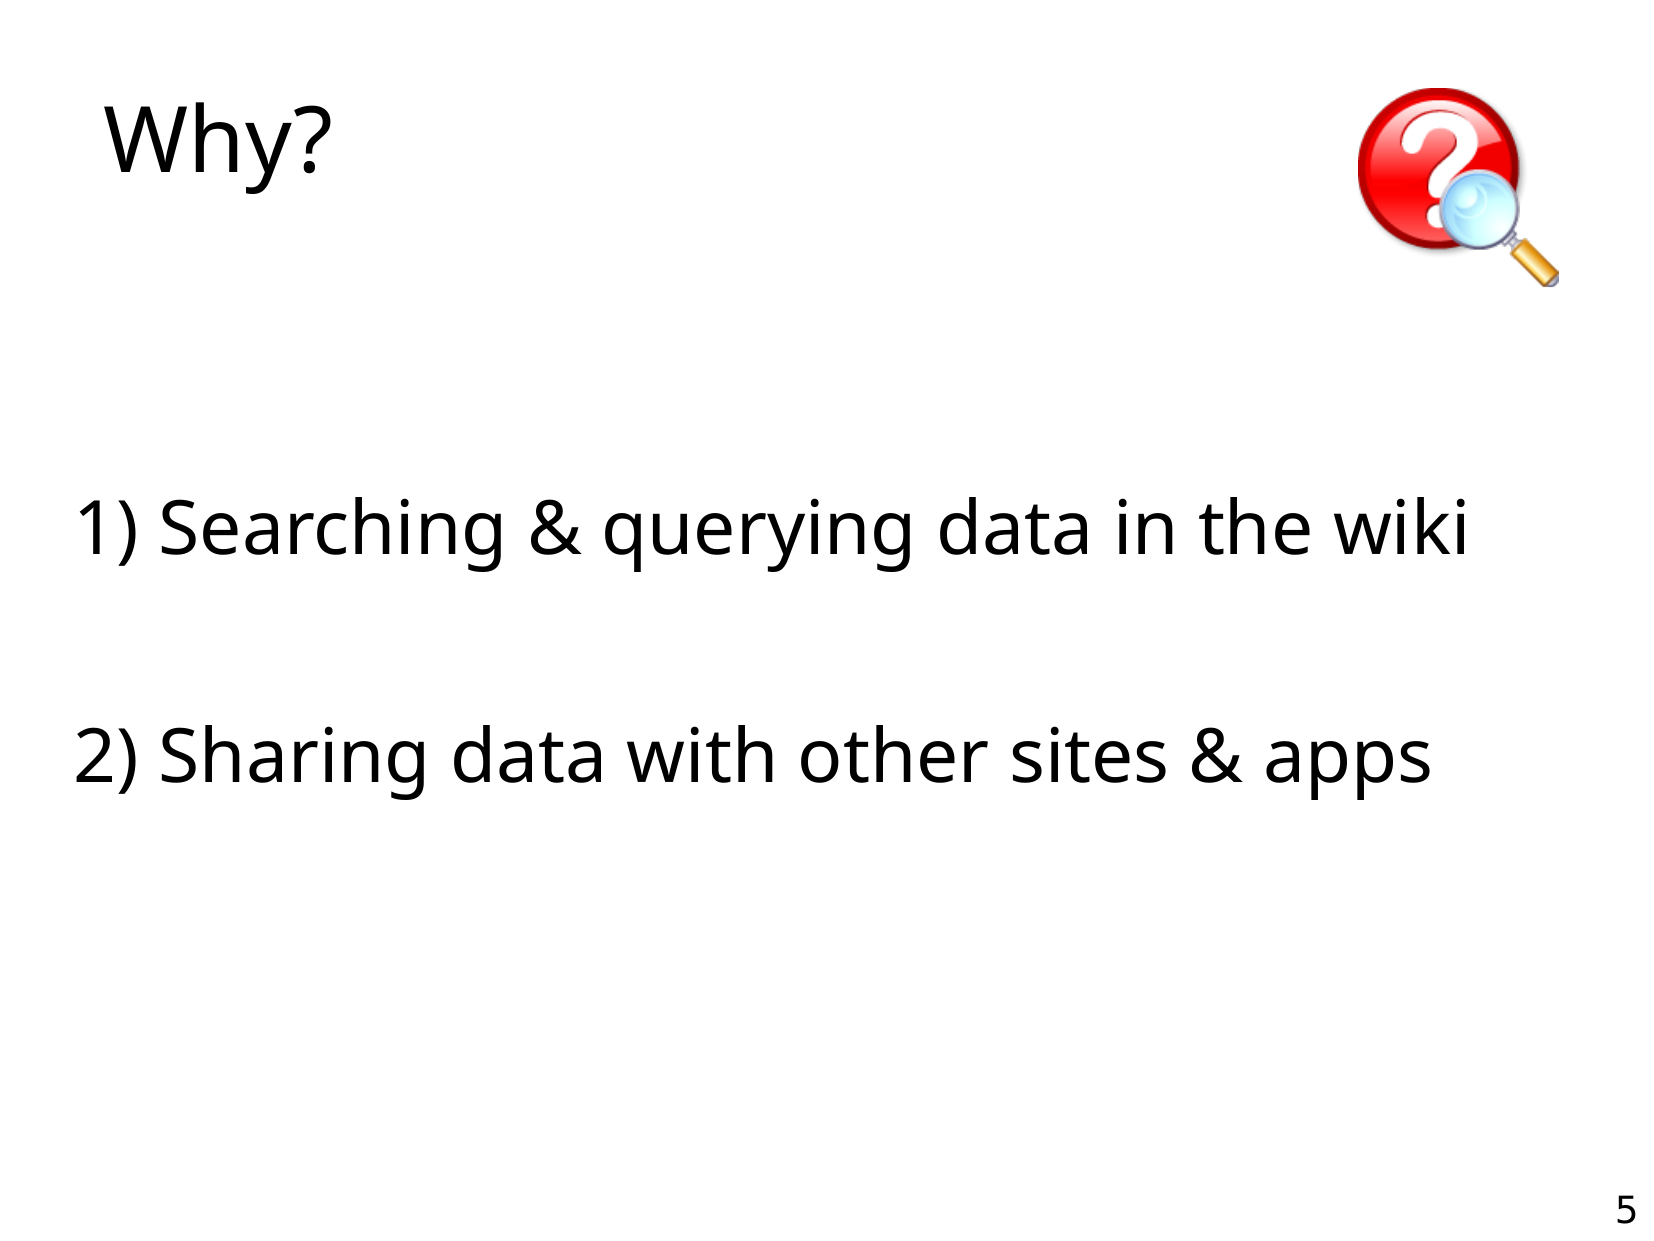

Why?
 Searching & querying data in the wiki
 Sharing data with other sites & apps
5